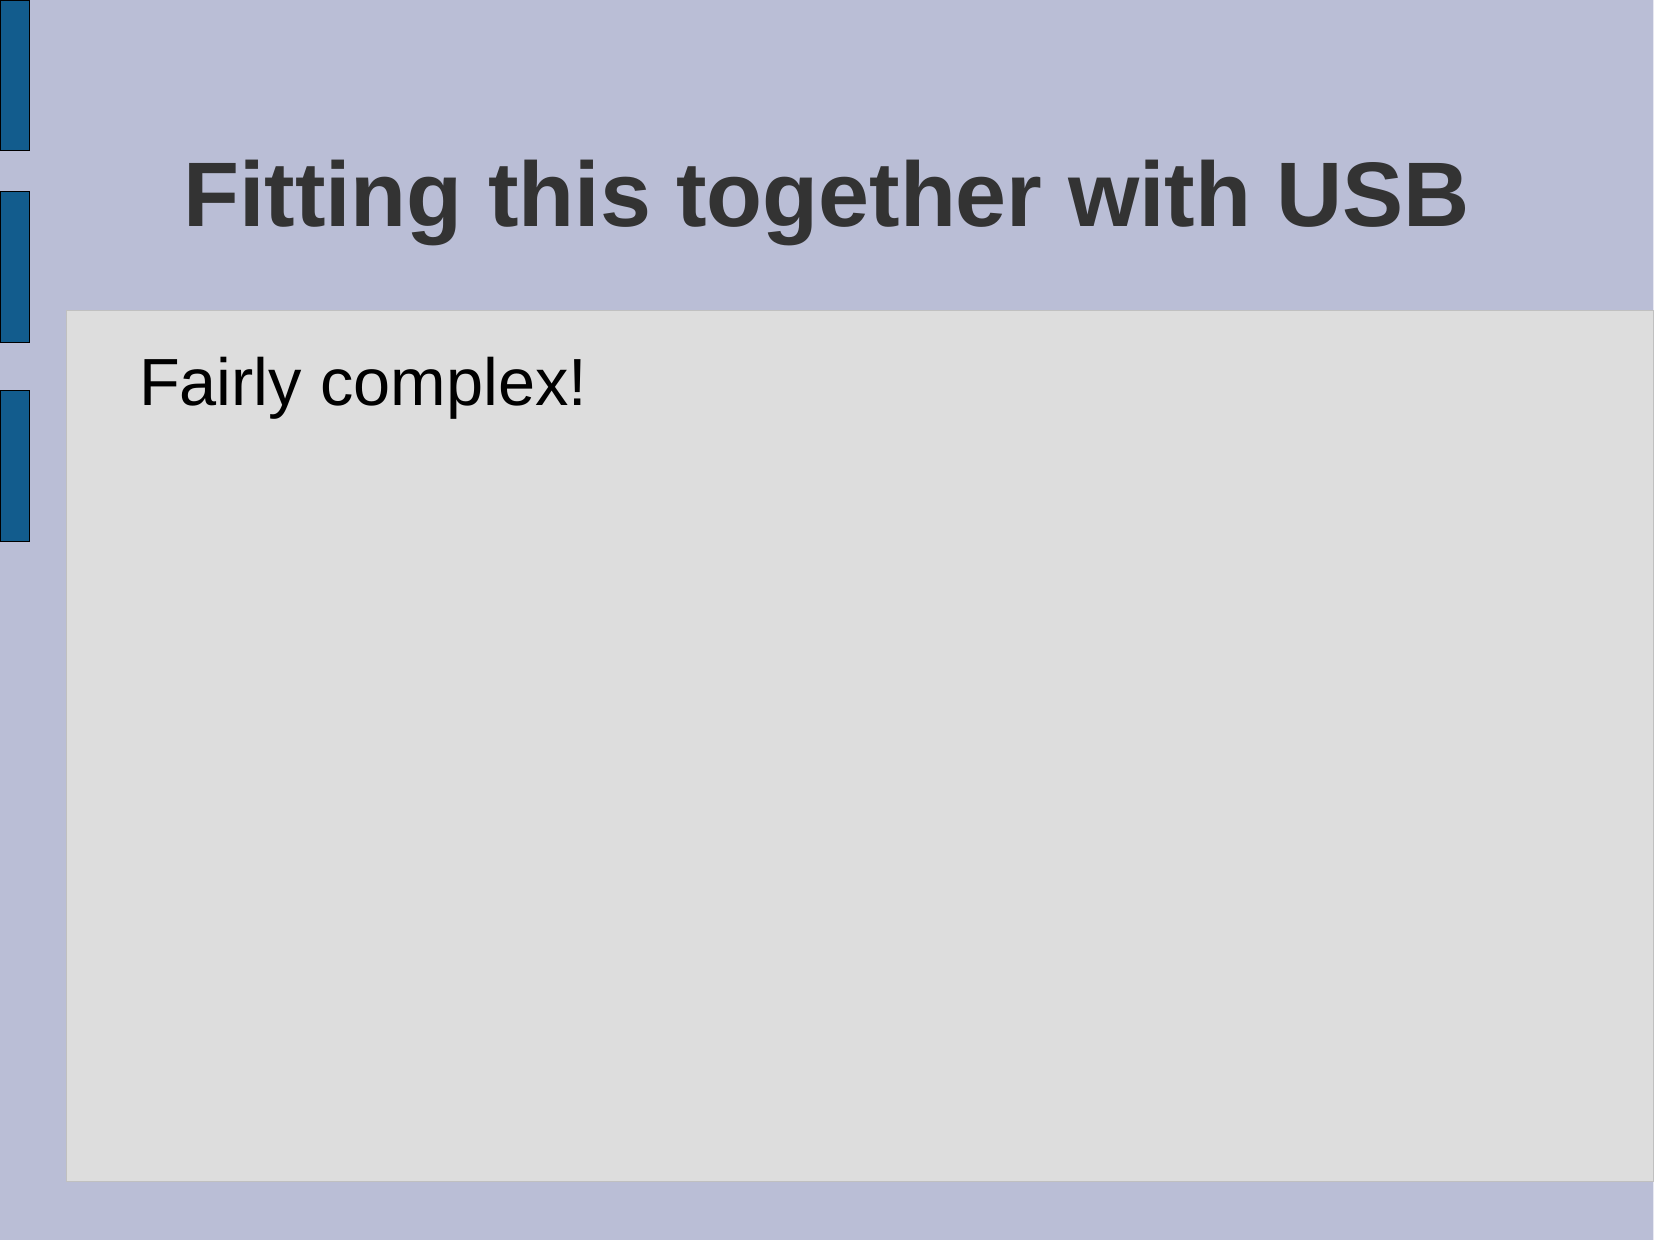

# Fitting this together with USB
Fairly complex!